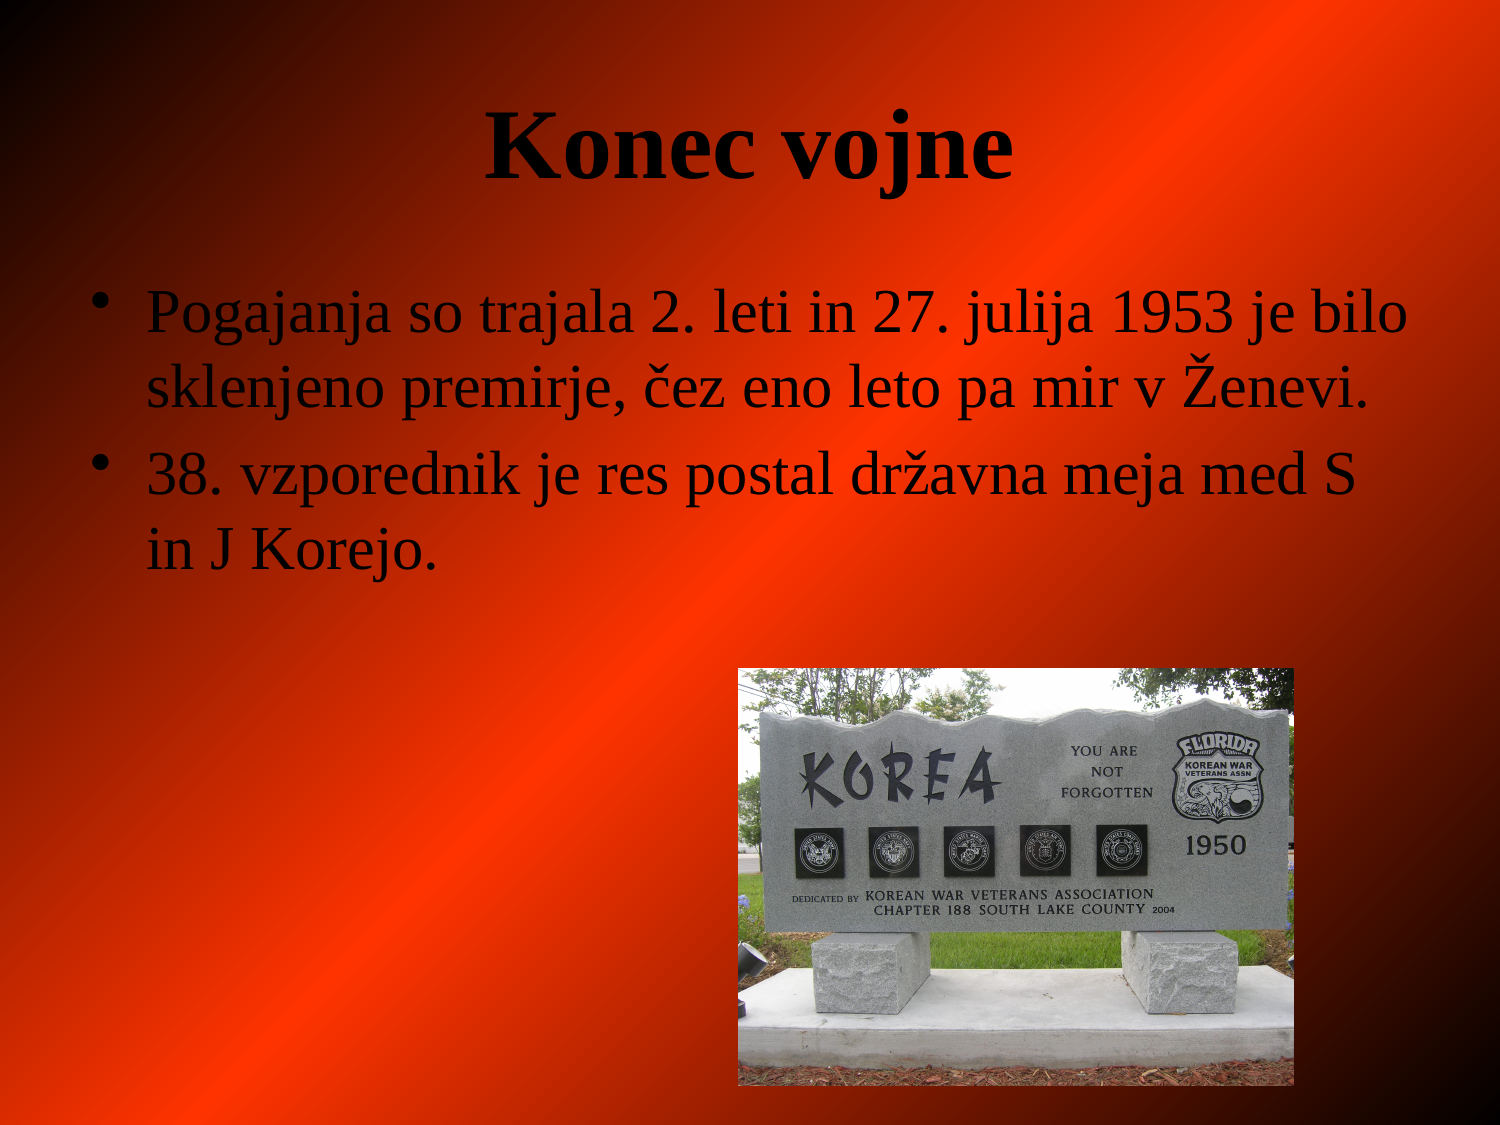

# Konec vojne
Pogajanja so trajala 2. leti in 27. julija 1953 je bilo sklenjeno premirje, čez eno leto pa mir v Ženevi.
38. vzporednik je res postal državna meja med S in J Korejo.